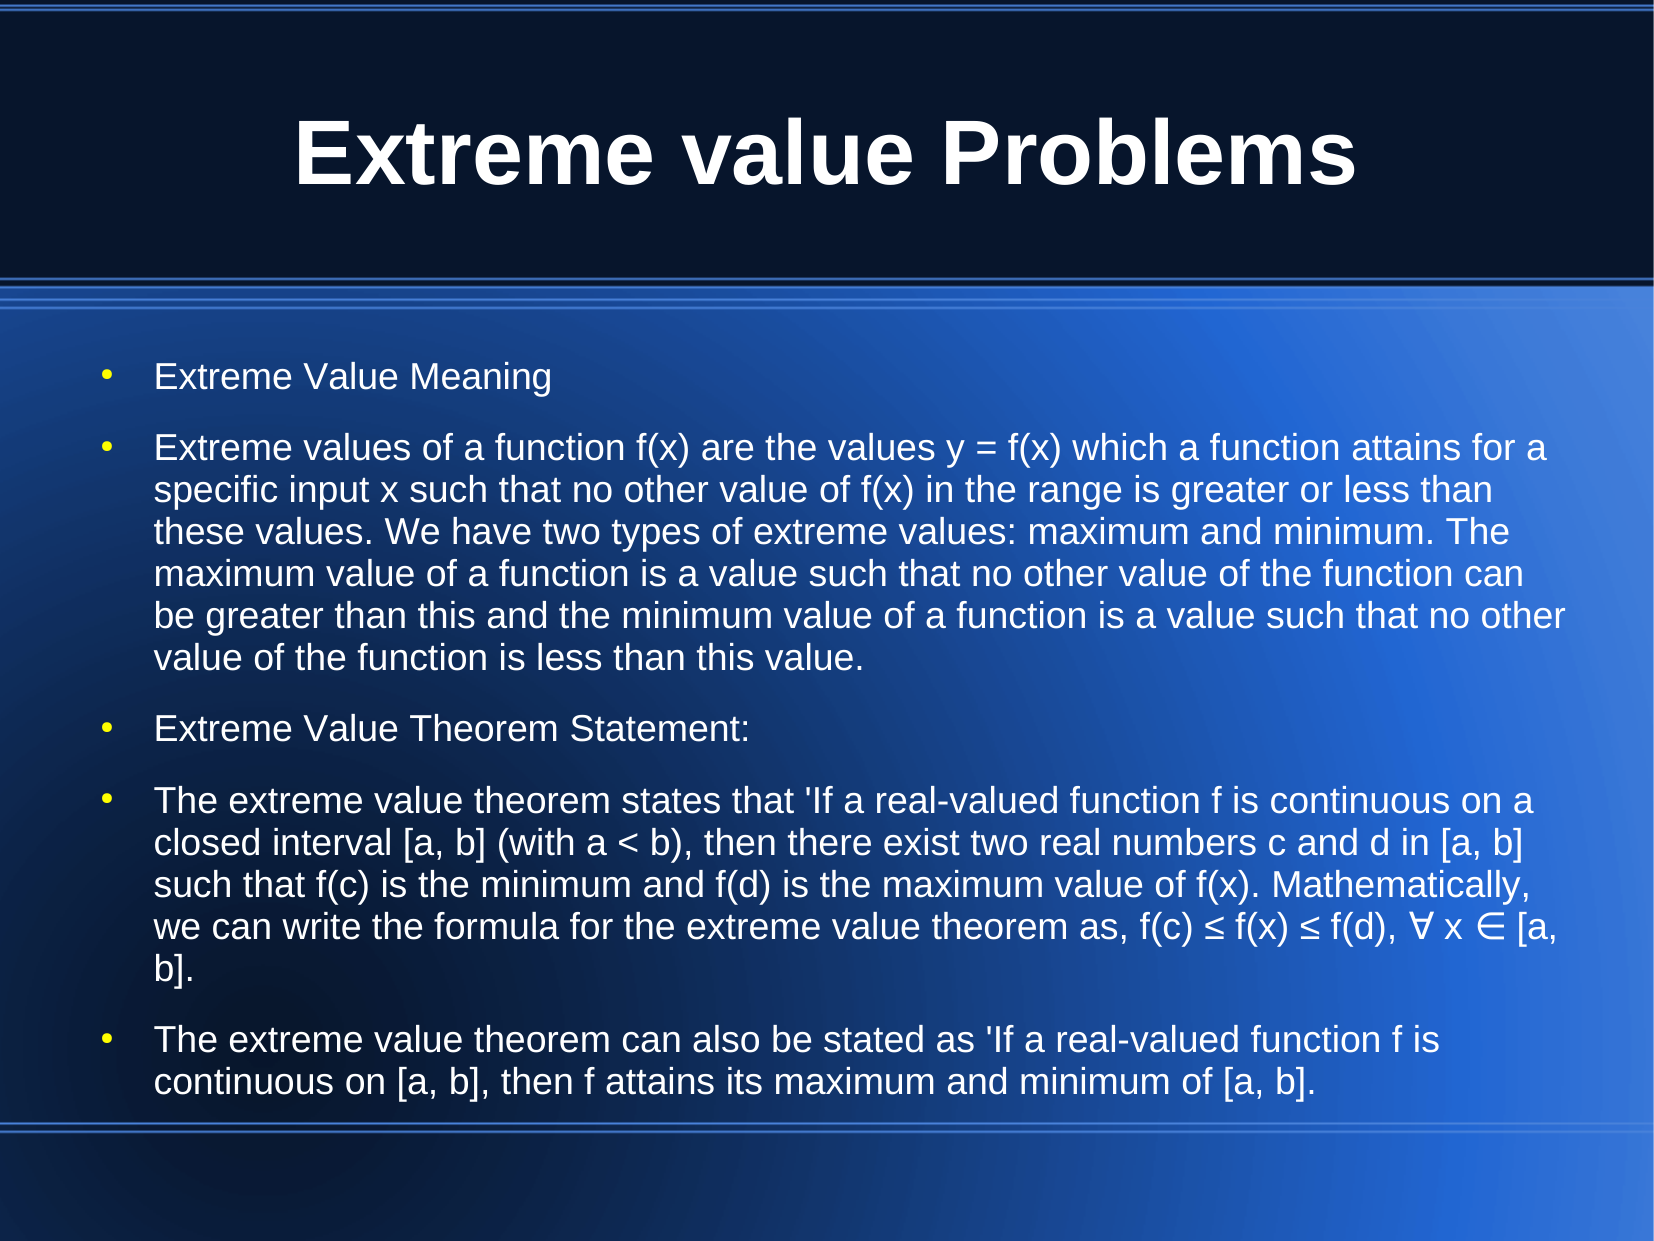

# Extreme value Problems
Extreme Value Meaning
Extreme values of a function f(x) are the values y = f(x) which a function attains for a specific input x such that no other value of f(x) in the range is greater or less than these values. We have two types of extreme values: maximum and minimum. The maximum value of a function is a value such that no other value of the function can be greater than this and the minimum value of a function is a value such that no other value of the function is less than this value.
Extreme Value Theorem Statement:
The extreme value theorem states that 'If a real-valued function f is continuous on a closed interval [a, b] (with a < b), then there exist two real numbers c and d in [a, b] such that f(c) is the minimum and f(d) is the maximum value of f(x). Mathematically, we can write the formula for the extreme value theorem as, f(c) ≤ f(x) ≤ f(d), ∀ x ∈ [a, b].
The extreme value theorem can also be stated as 'If a real-valued function f is continuous on [a, b], then f attains its maximum and minimum of [a, b].